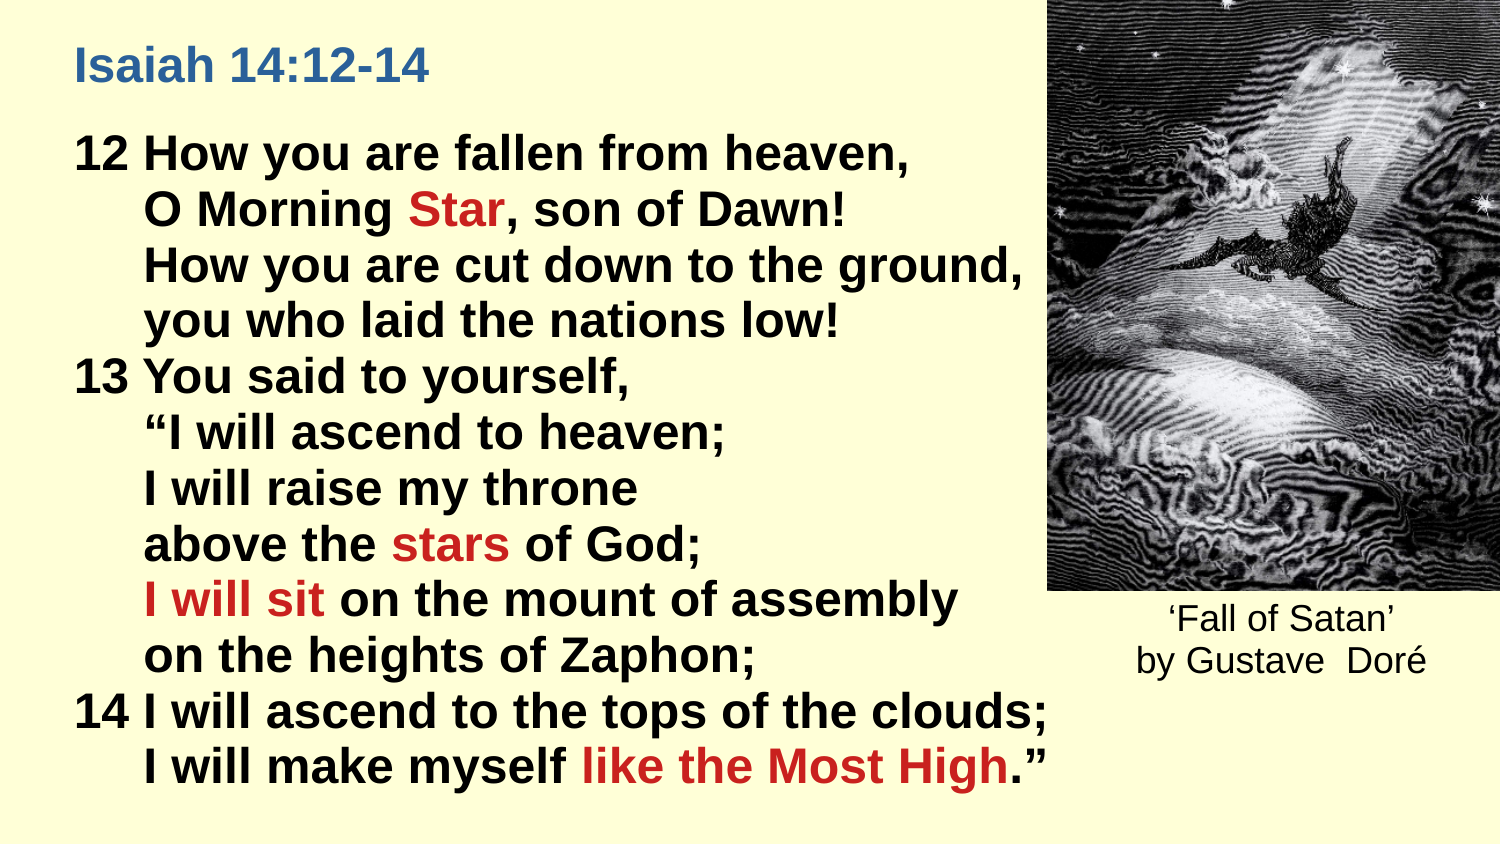

Isaiah 14:12-14
12 How you are fallen from heaven,
 O Morning Star, son of Dawn!
 How you are cut down to the ground,
 you who laid the nations low!
13 You said to yourself,
 “I will ascend to heaven;
 I will raise my throne
 above the stars of God;
 I will sit on the mount of assembly
 on the heights of Zaphon;
14 I will ascend to the tops of the clouds;
 I will make myself like the Most High.”
‘Fall of Satan’
by Gustave Doré